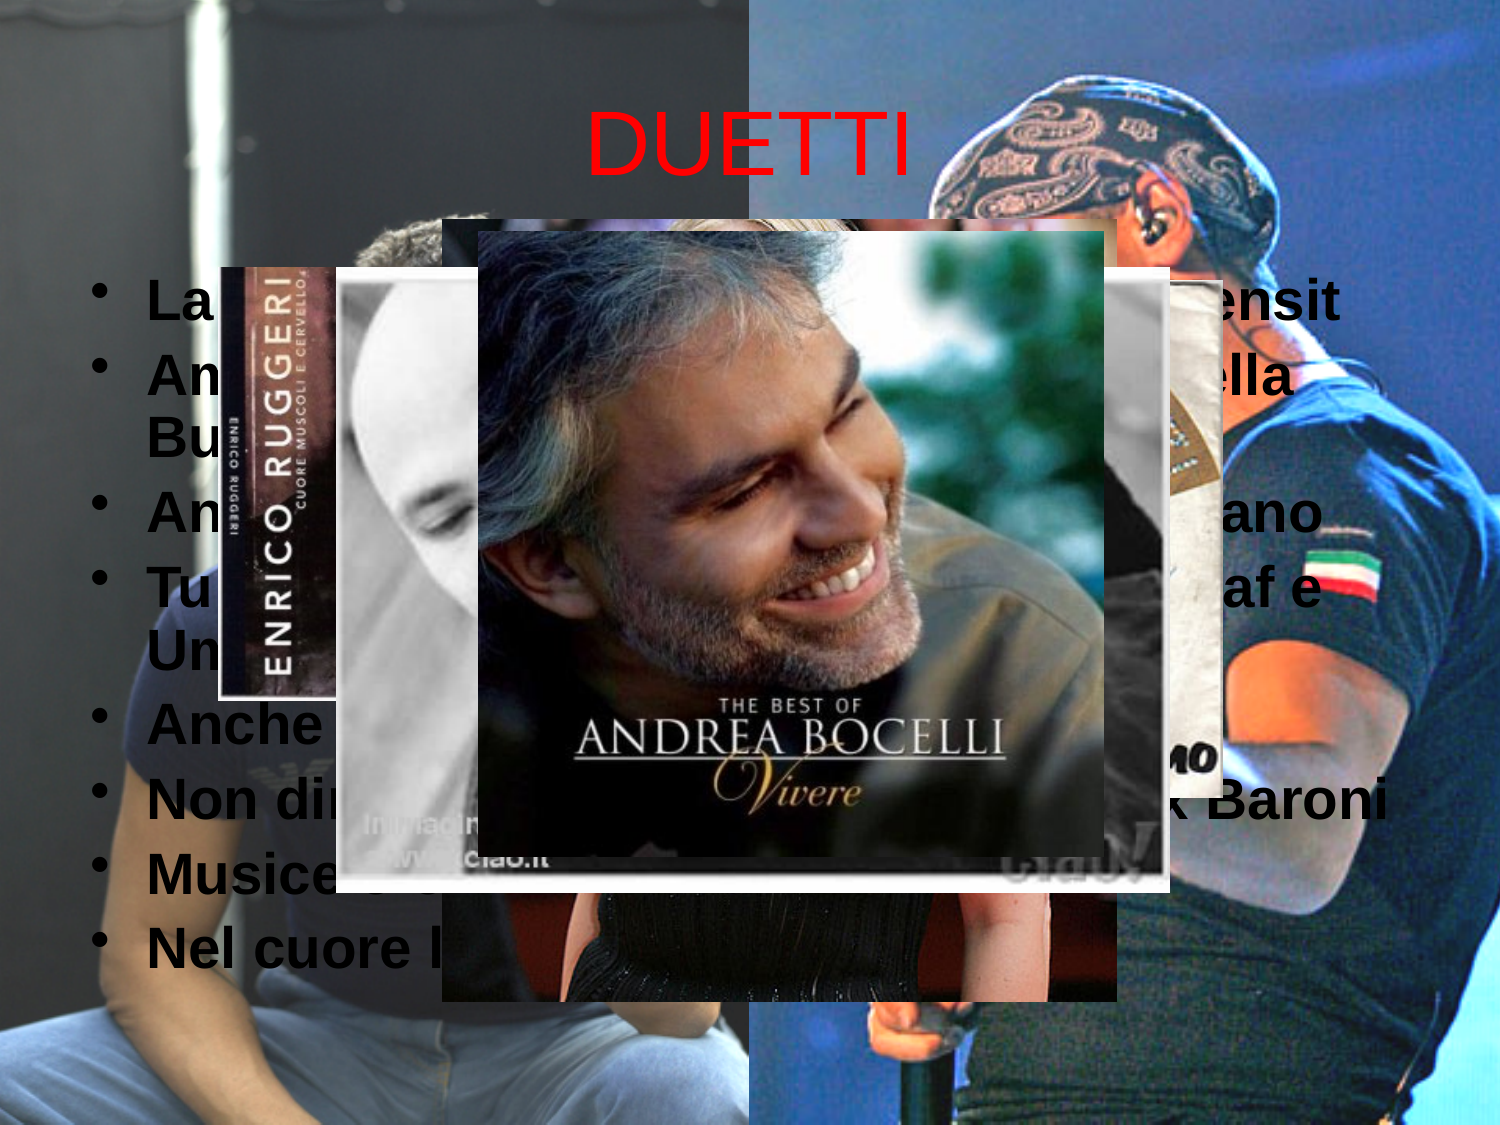

# DUETTI
La luce buona delle stelle-con Patsy Kensit
Amarti è l‘immensoper me- con Antonella Bucci
Andare…in ogni senso-con Piero Cassano
Tu vivrai-con i Pooh, Enrico Ruggeri, Raf e Umberto Tozzi
Anche tu-con Raf
Non dimenticare Disneyland-con Alex Baroni
Musice è-con Andrea Bocelli
Nel cuore lei-con Andrea Bocelli